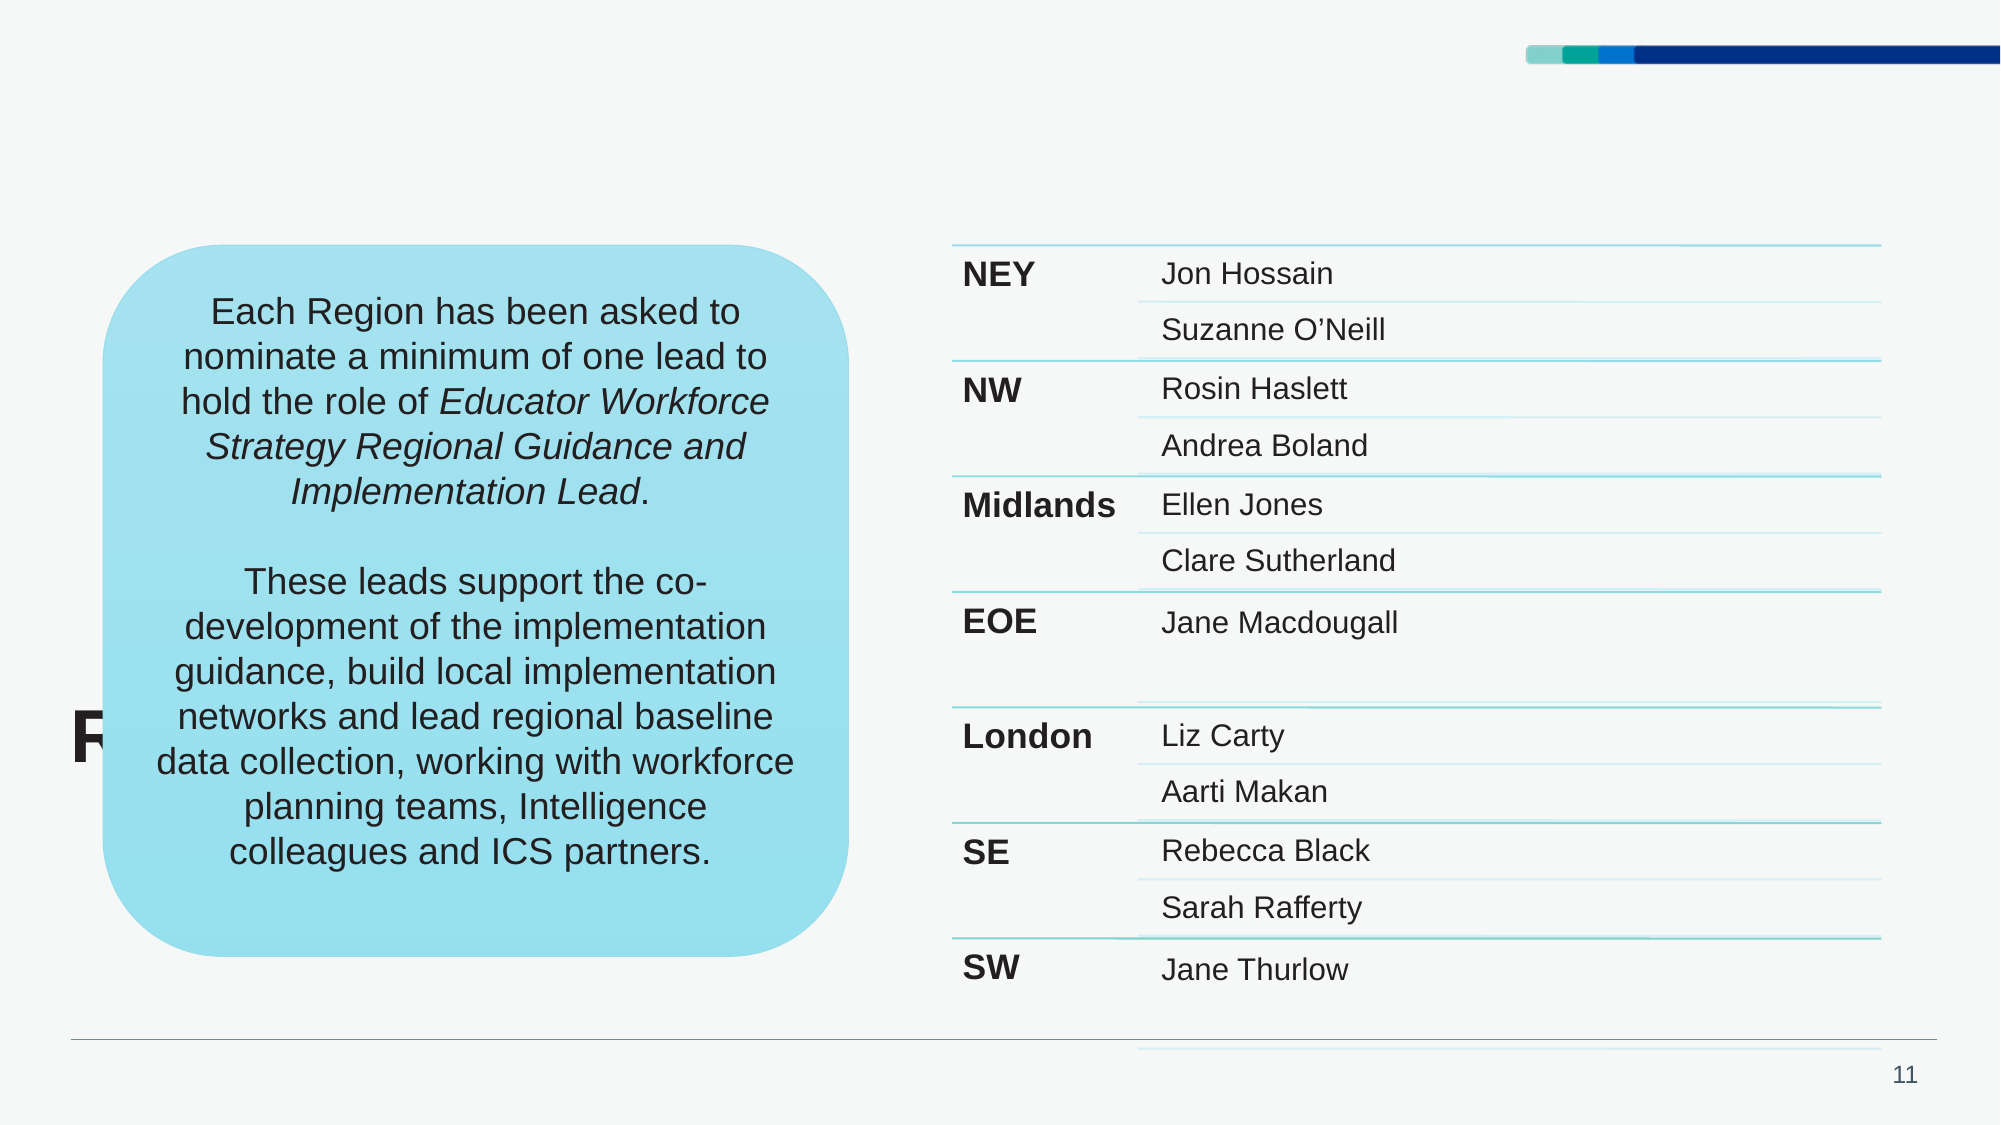

Each Region has been asked to nominate a minimum of one lead to hold the role of Educator Workforce Strategy Regional Guidance and Implementation Lead.
These leads support the co-development of the implementation guidance, build local implementation networks and lead regional baseline data collection, working with workforce planning teams, Intelligence colleagues and ICS partners.
NEY
Jon Hossain
Suzanne O’Neill
NW
Rosin Haslett
Andrea Boland
Midlands
Ellen Jones
Clare Sutherland
EOE
Jane Macdougall
London
Liz Carty
Aarti Makan
SE
Rebecca Black
Sarah Rafferty
SW
Jane Thurlow
# Regional Leads